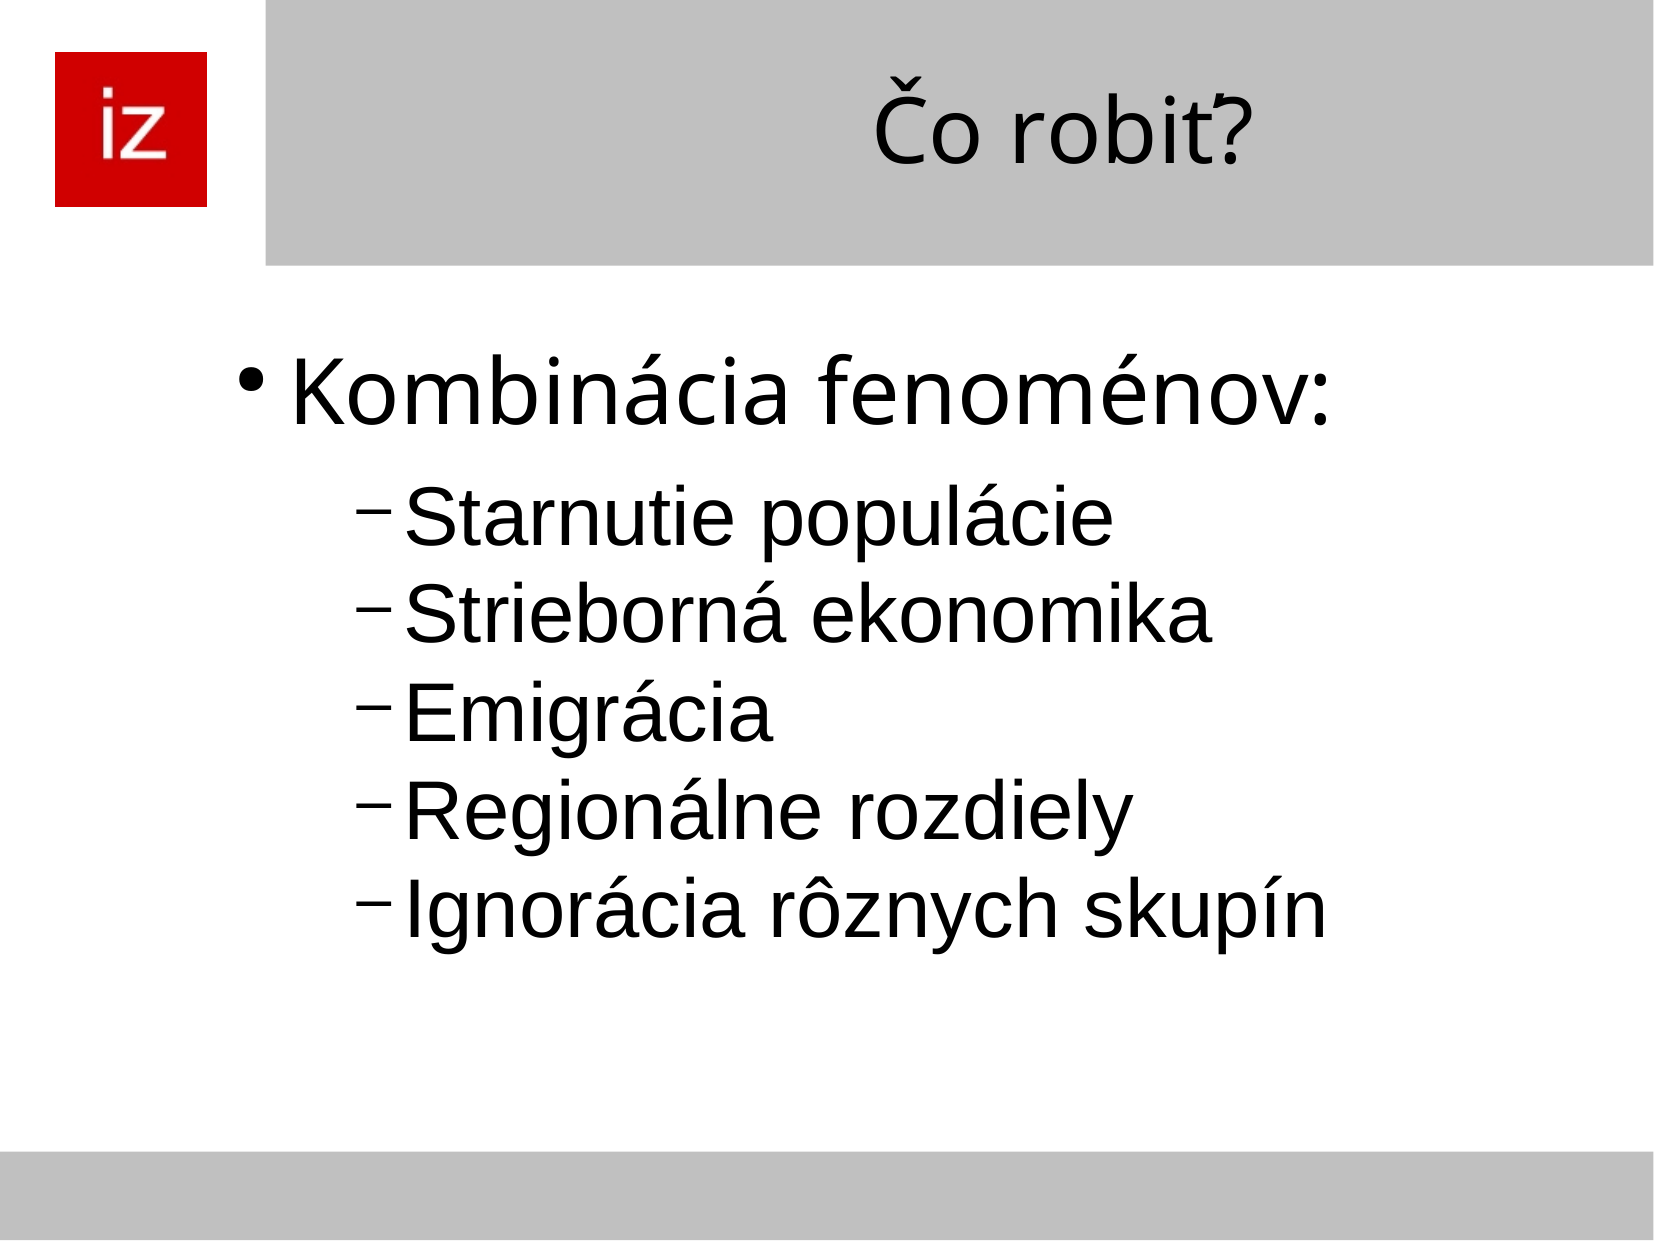

# Čo robiť?
Kombinácia fenoménov:
Starnutie populácie
Strieborná ekonomika
Emigrácia
Regionálne rozdiely
Ignorácia rôznych skupín